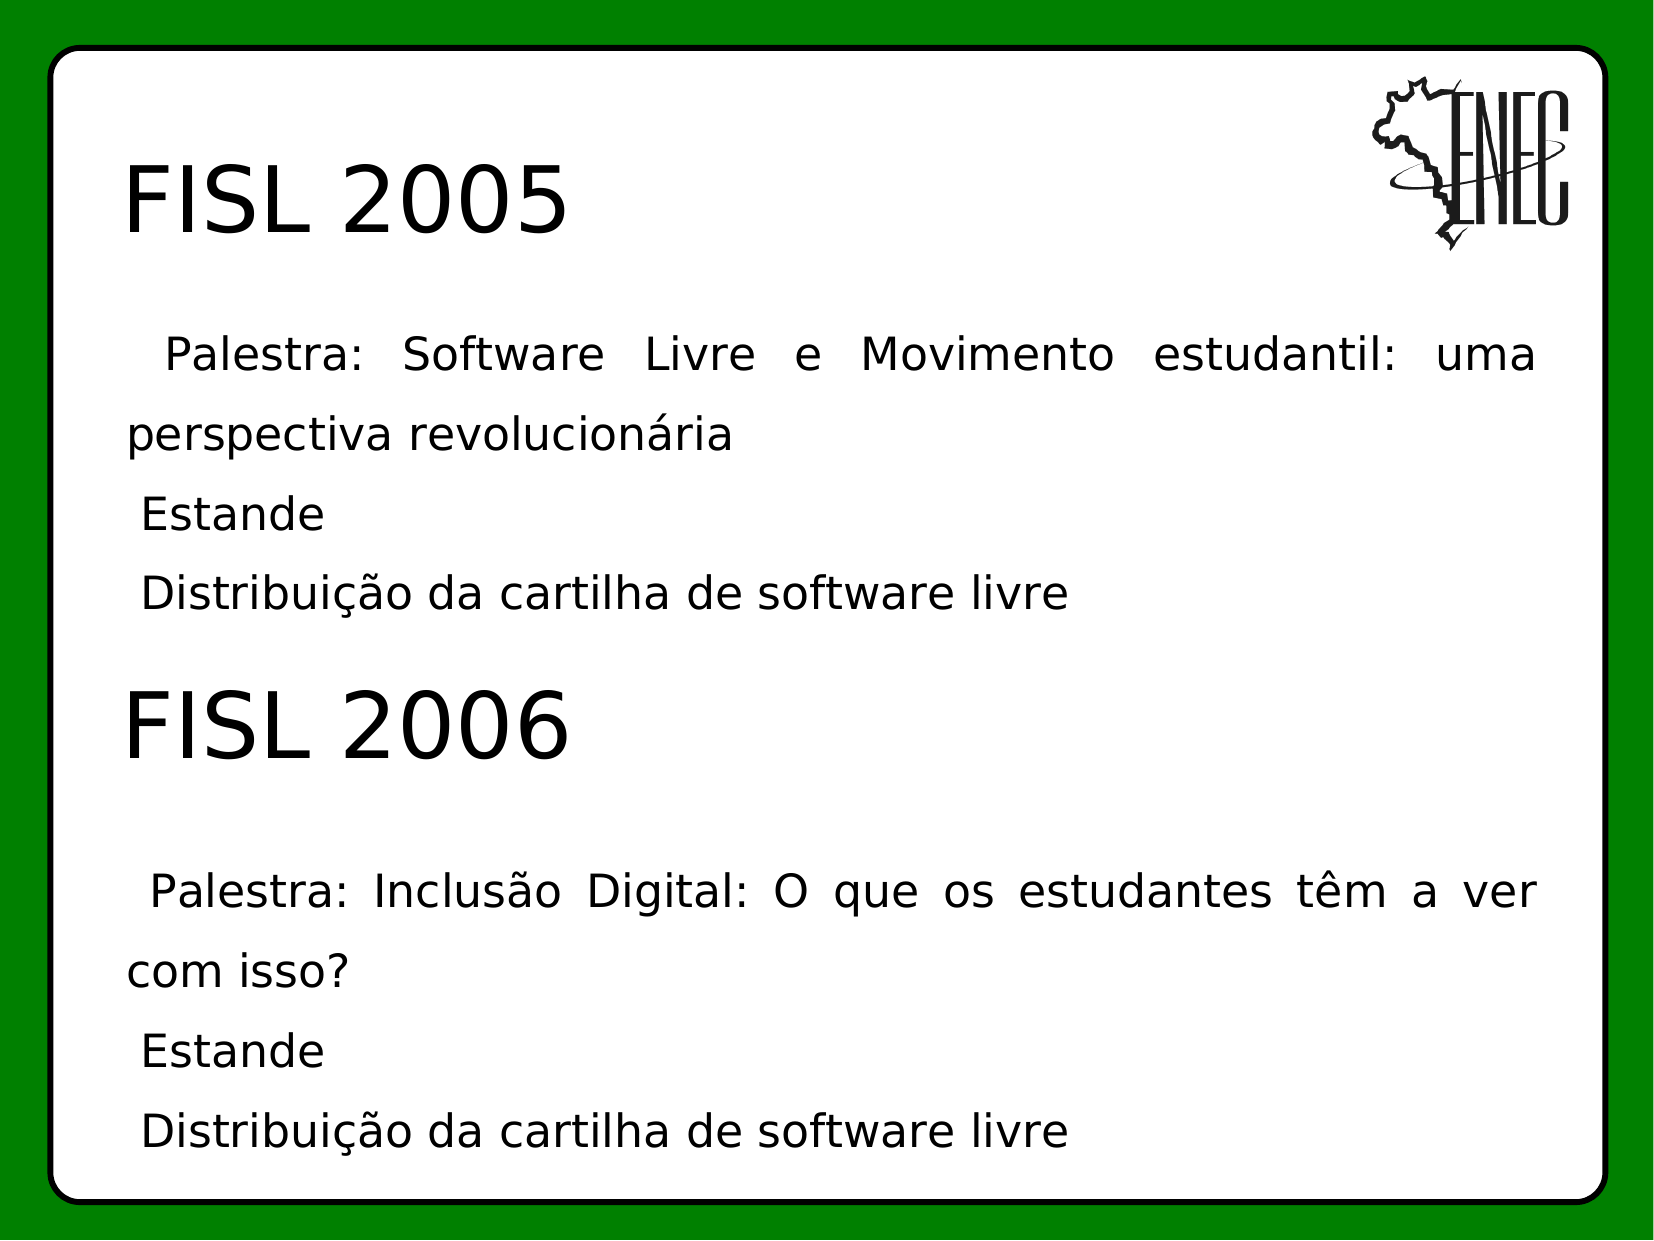

# FISL 2005
 Palestra: Software Livre e Movimento estudantil: uma perspectiva revolucionária
 Estande
 Distribuição da cartilha de software livre
FISL 2006
 Palestra: Inclusão Digital: O que os estudantes têm a ver com isso?
 Estande
 Distribuição da cartilha de software livre